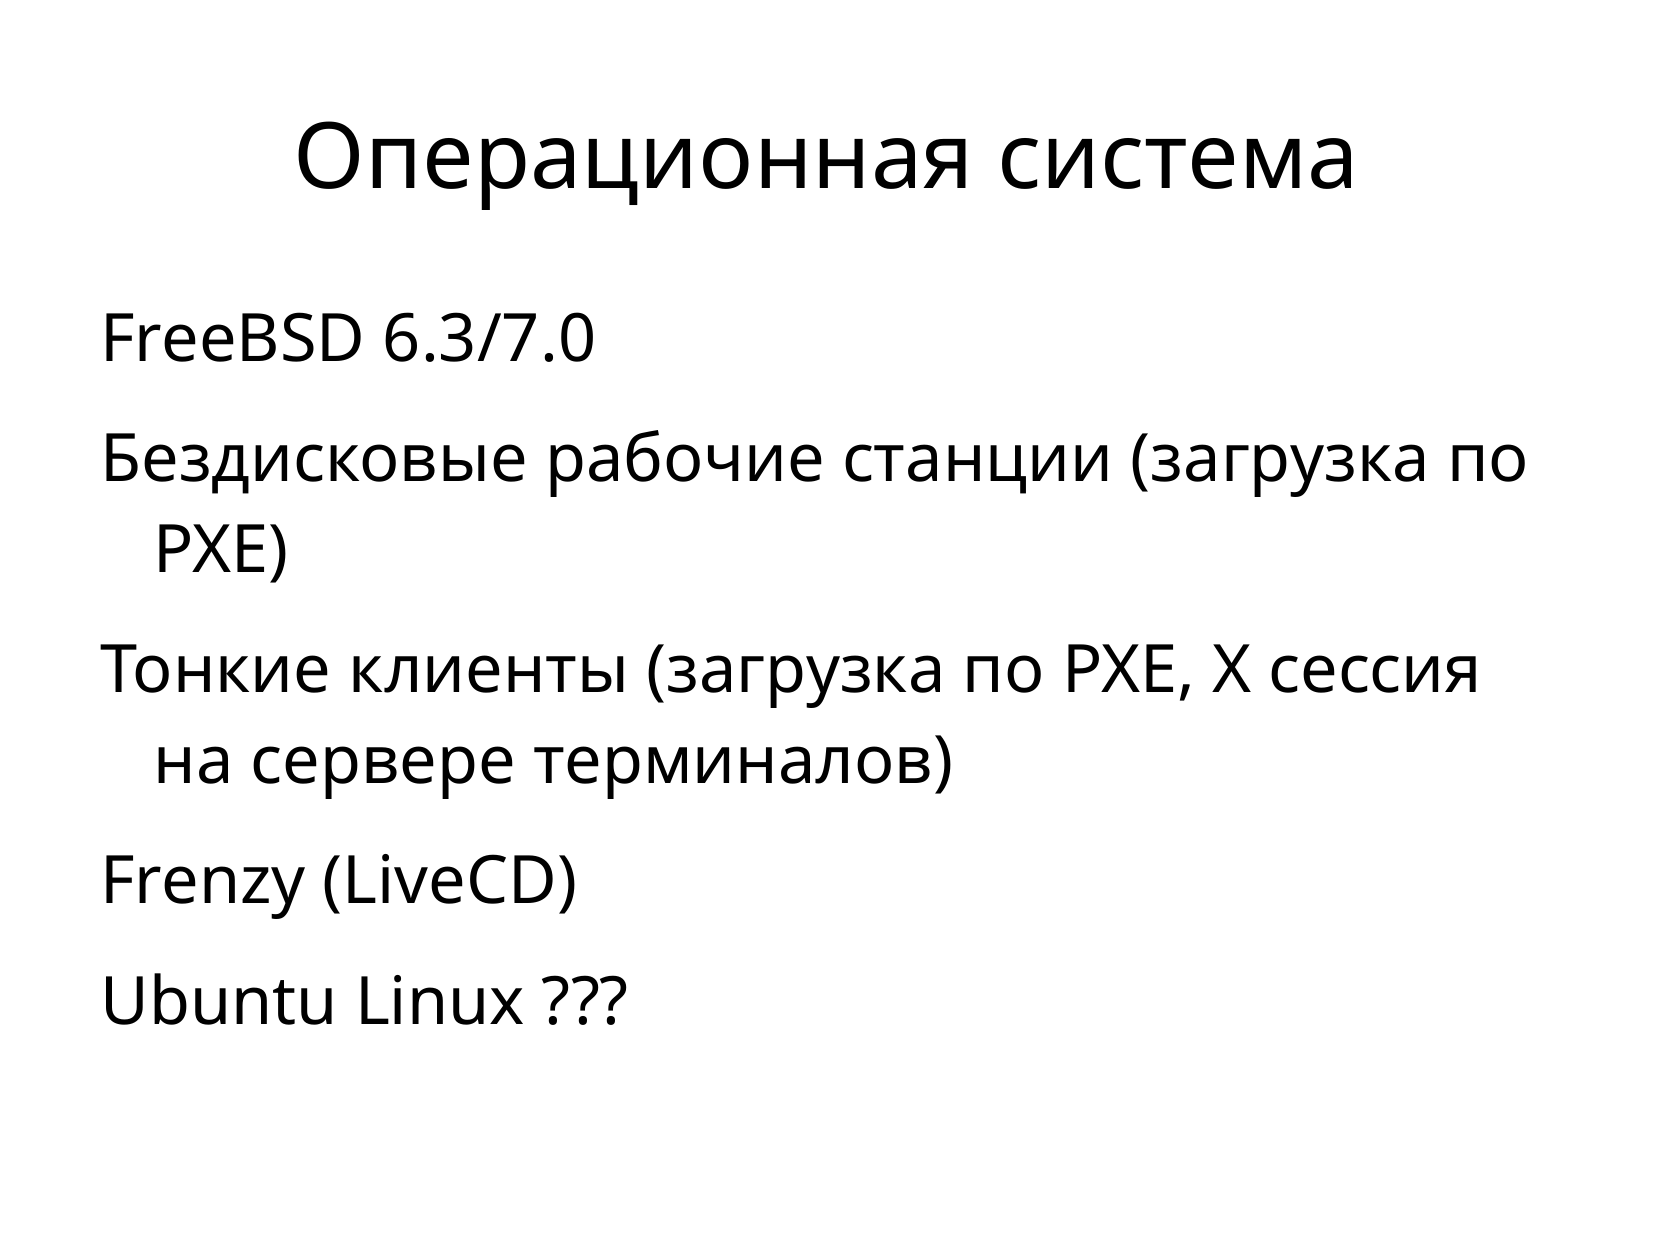

# Операционная система
FreeBSD 6.3/7.0
Бездисковые рабочие станции (загрузка по PXE)
Тонкие клиенты (загрузка по PXE, X сессия на сервере терминалов)
Frenzy (LiveCD)
Ubuntu Linux ???